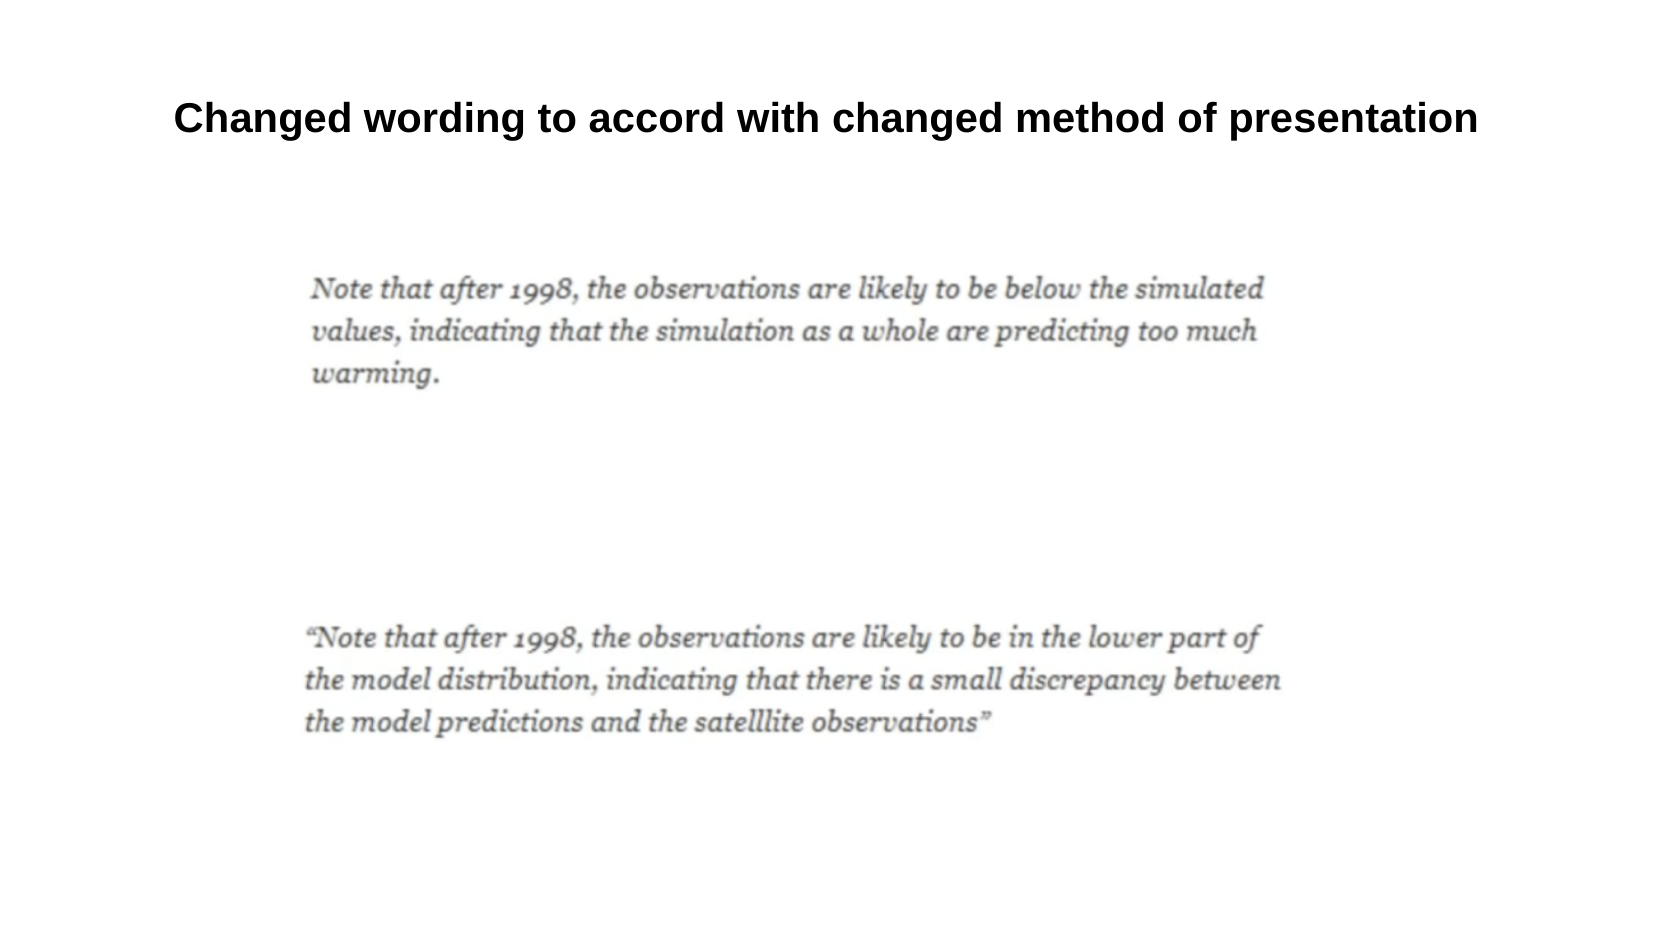

Changed wording to accord with changed method of presentation